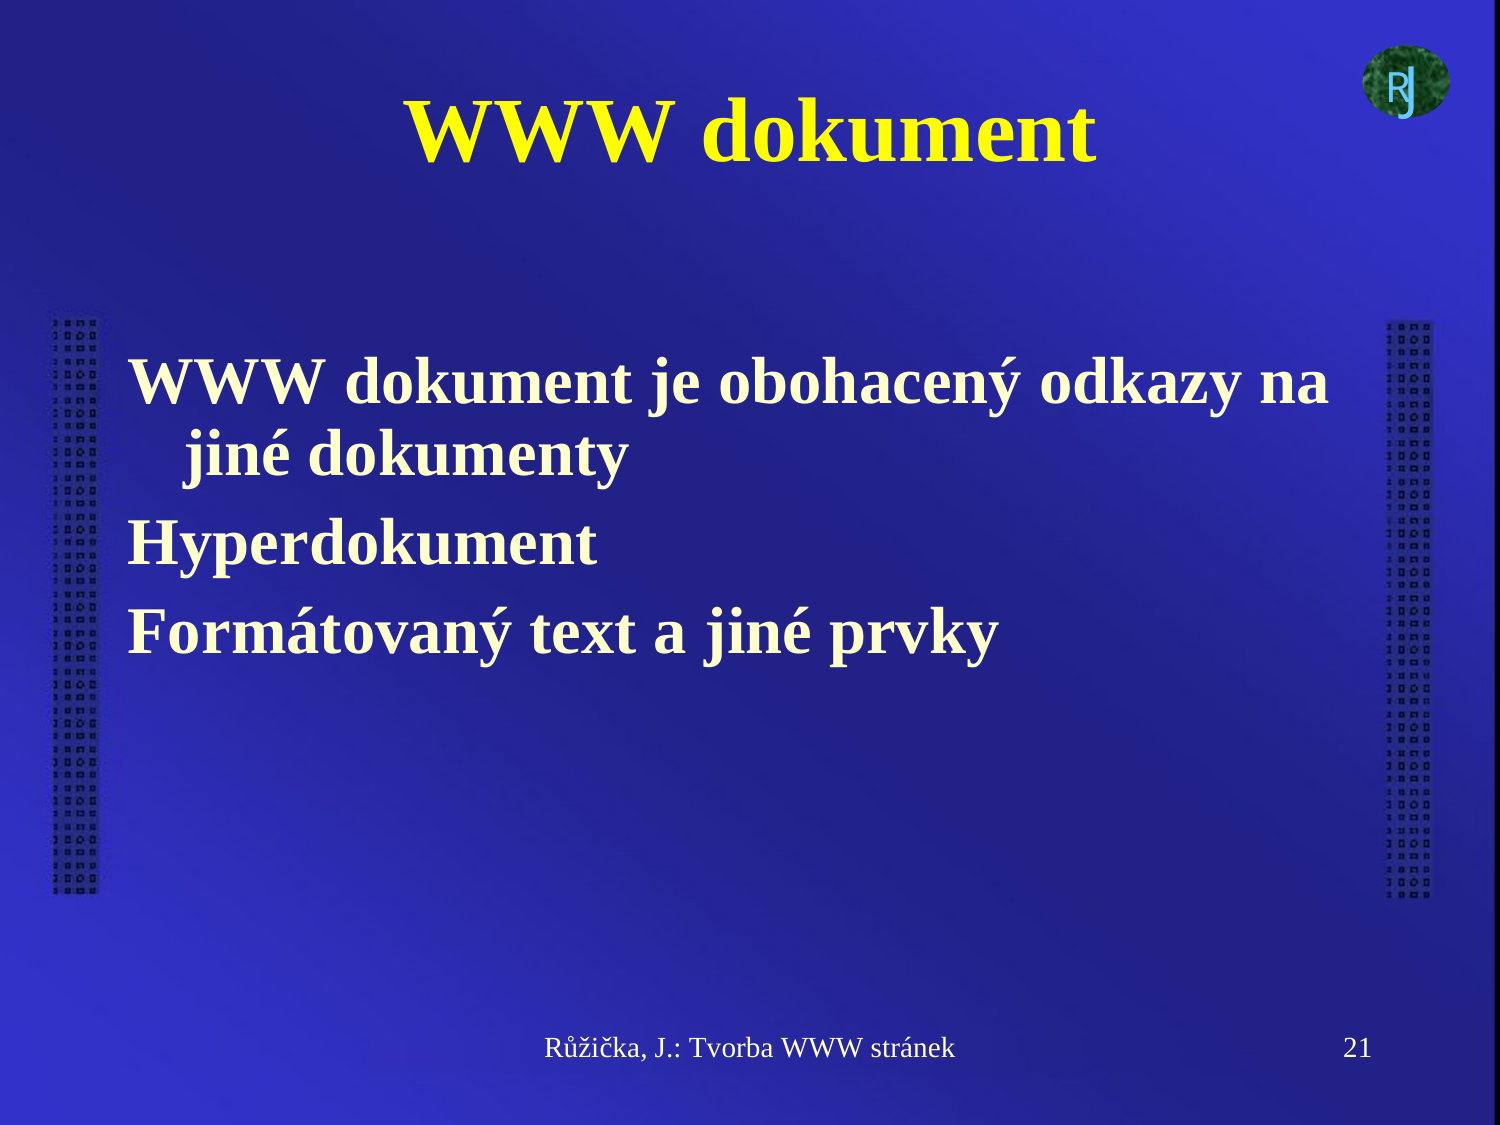

# WWW dokument
J
R
WWW dokument je obohacený odkazy na jiné dokumenty
Hyperdokument
Formátovaný text a jiné prvky
Růžička, J.: Tvorba WWW stránek